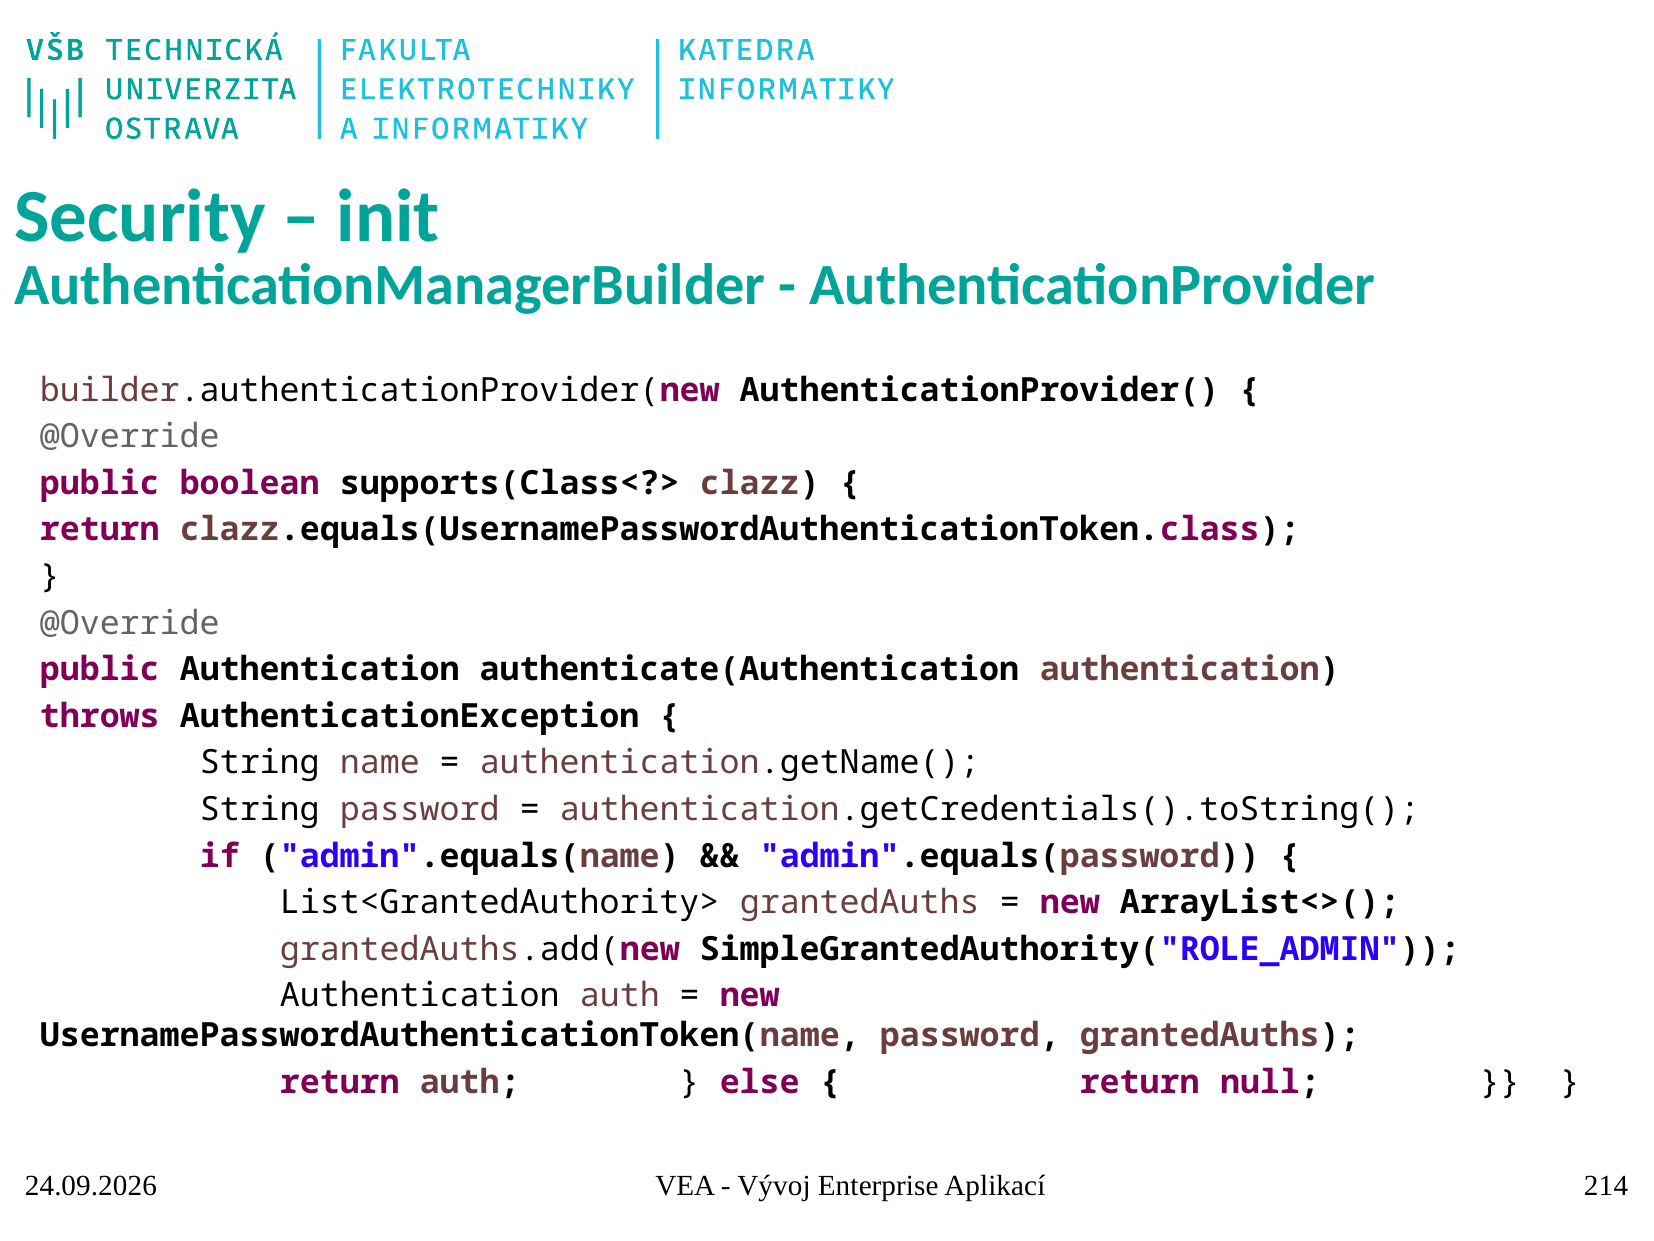

Security – init
AuthenticationManagerBuilder - AuthenticationProvider
# builder.authenticationProvider(new AuthenticationProvider() {
@Override
public boolean supports(Class<?> clazz) {
return clazz.equals(UsernamePasswordAuthenticationToken.class);
}
@Override
public Authentication authenticate(Authentication authentication)
throws AuthenticationException {
 String name = authentication.getName();
 String password = authentication.getCredentials().toString();
 if ("admin".equals(name) && "admin".equals(password)) {
 List<GrantedAuthority> grantedAuths = new ArrayList<>();
 grantedAuths.add(new SimpleGrantedAuthority("ROLE_ADMIN"));
 Authentication auth = new UsernamePasswordAuthenticationToken(name, password, grantedAuths);
 return auth; } else { return null; }} }
VEA - Vývoj Enterprise Aplikací
214